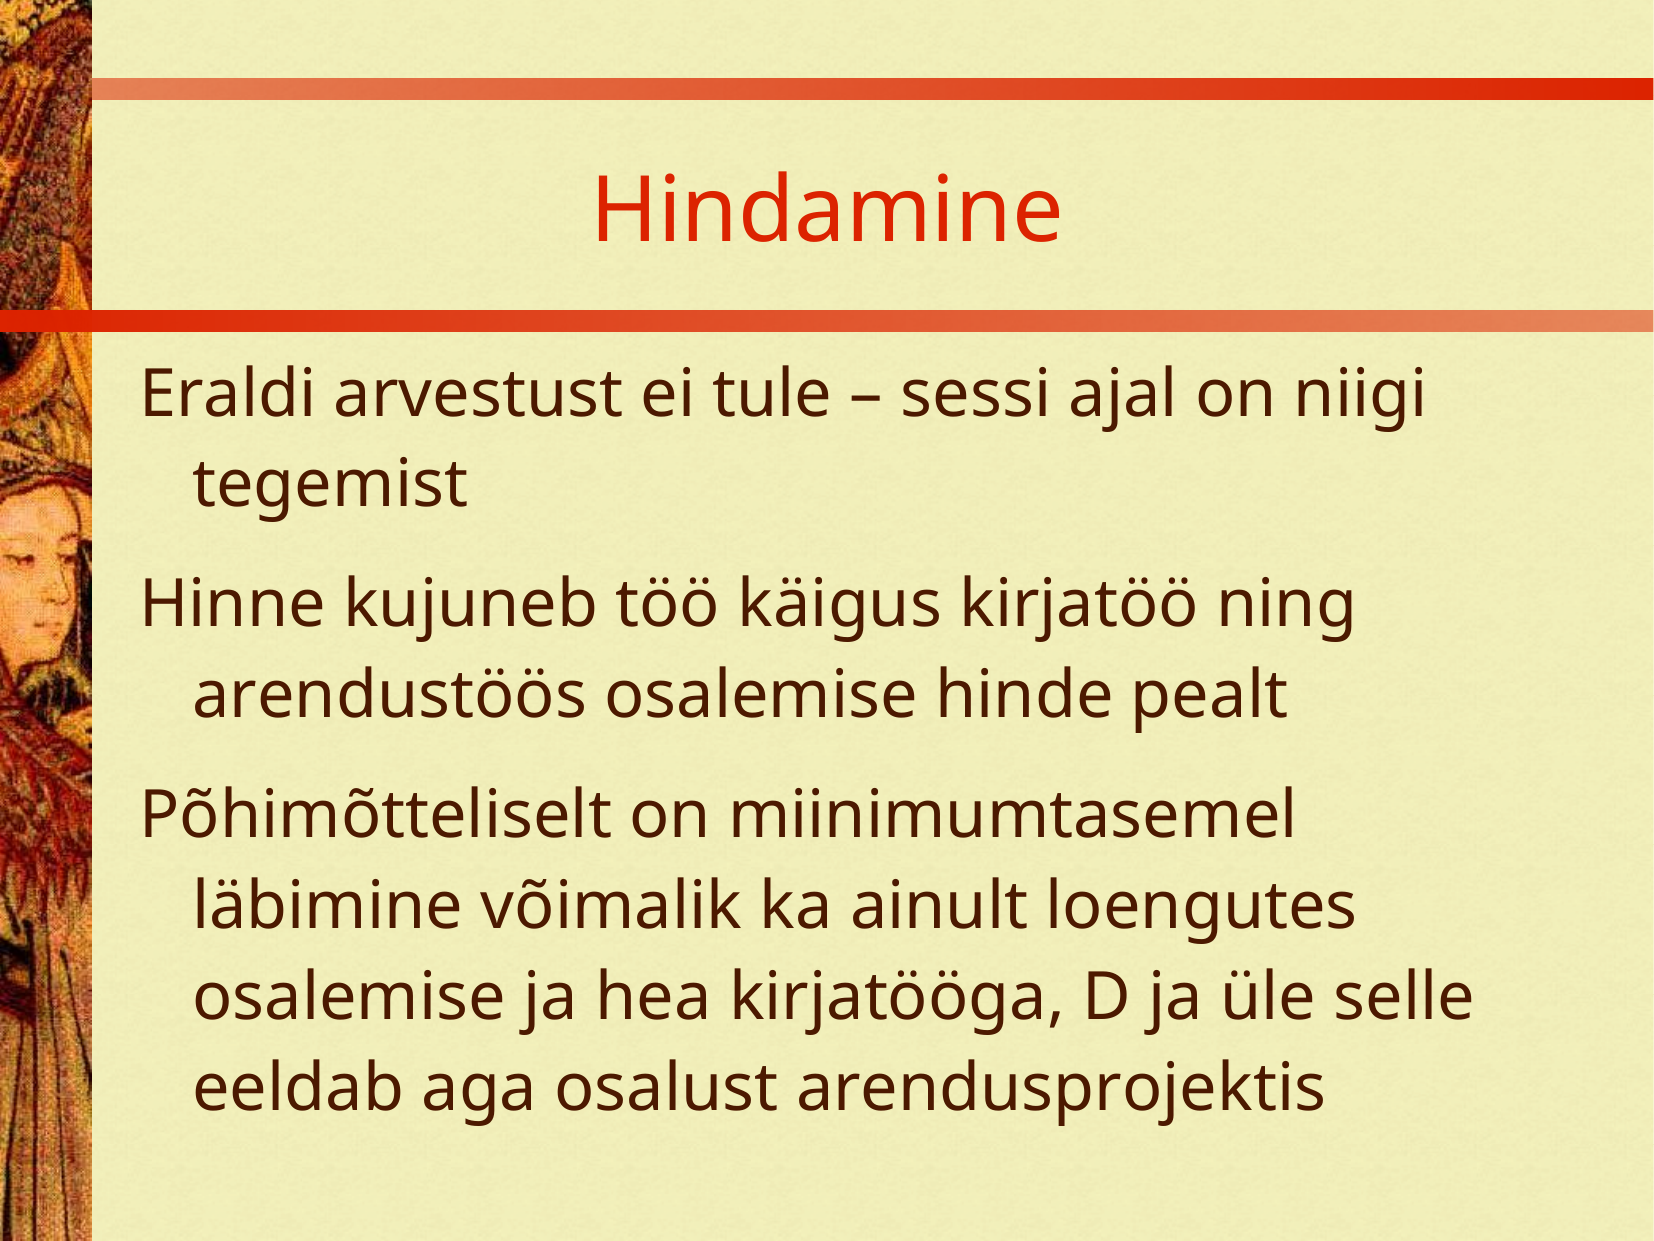

# Hindamine
Eraldi arvestust ei tule – sessi ajal on niigi tegemist
Hinne kujuneb töö käigus kirjatöö ning arendustöös osalemise hinde pealt
Põhimõtteliselt on miinimumtasemel läbimine võimalik ka ainult loengutes osalemise ja hea kirjatööga, D ja üle selle eeldab aga osalust arendusprojektis